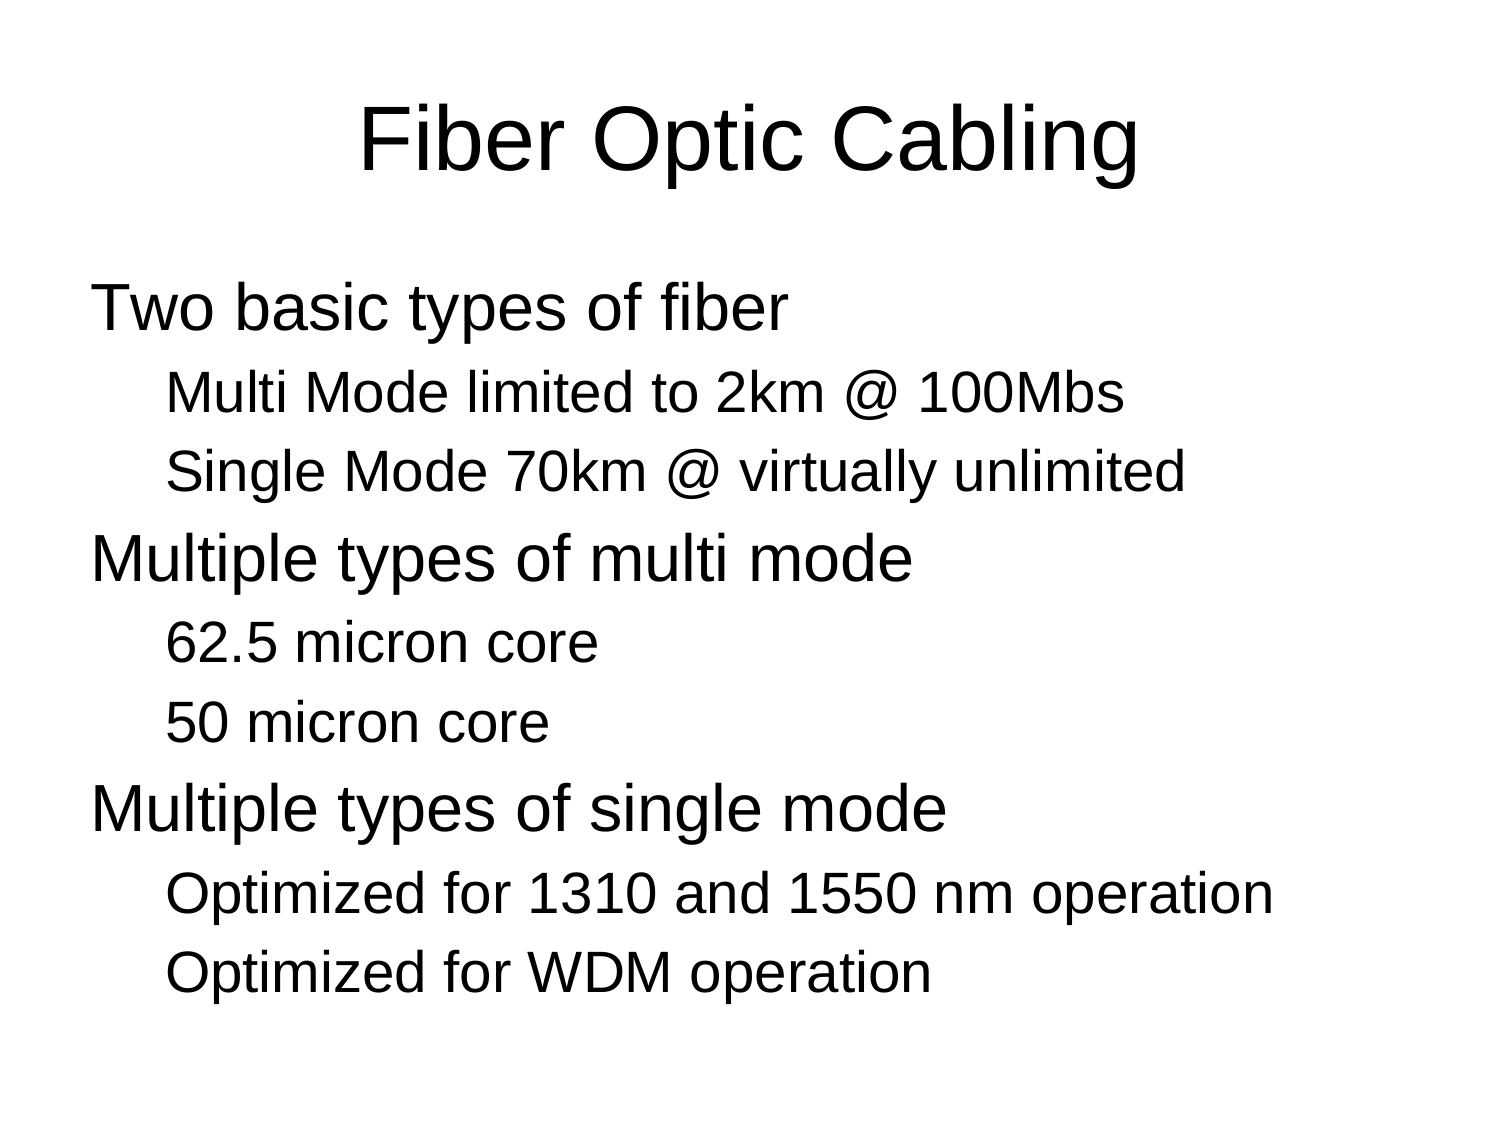

# Fiber Optic Cabling
Two basic types of fiber
Multi Mode limited to 2km @ 100Mbs
Single Mode 70km @ virtually unlimited
Multiple types of multi mode
62.5 micron core
50 micron core
Multiple types of single mode
Optimized for 1310 and 1550 nm operation
Optimized for WDM operation